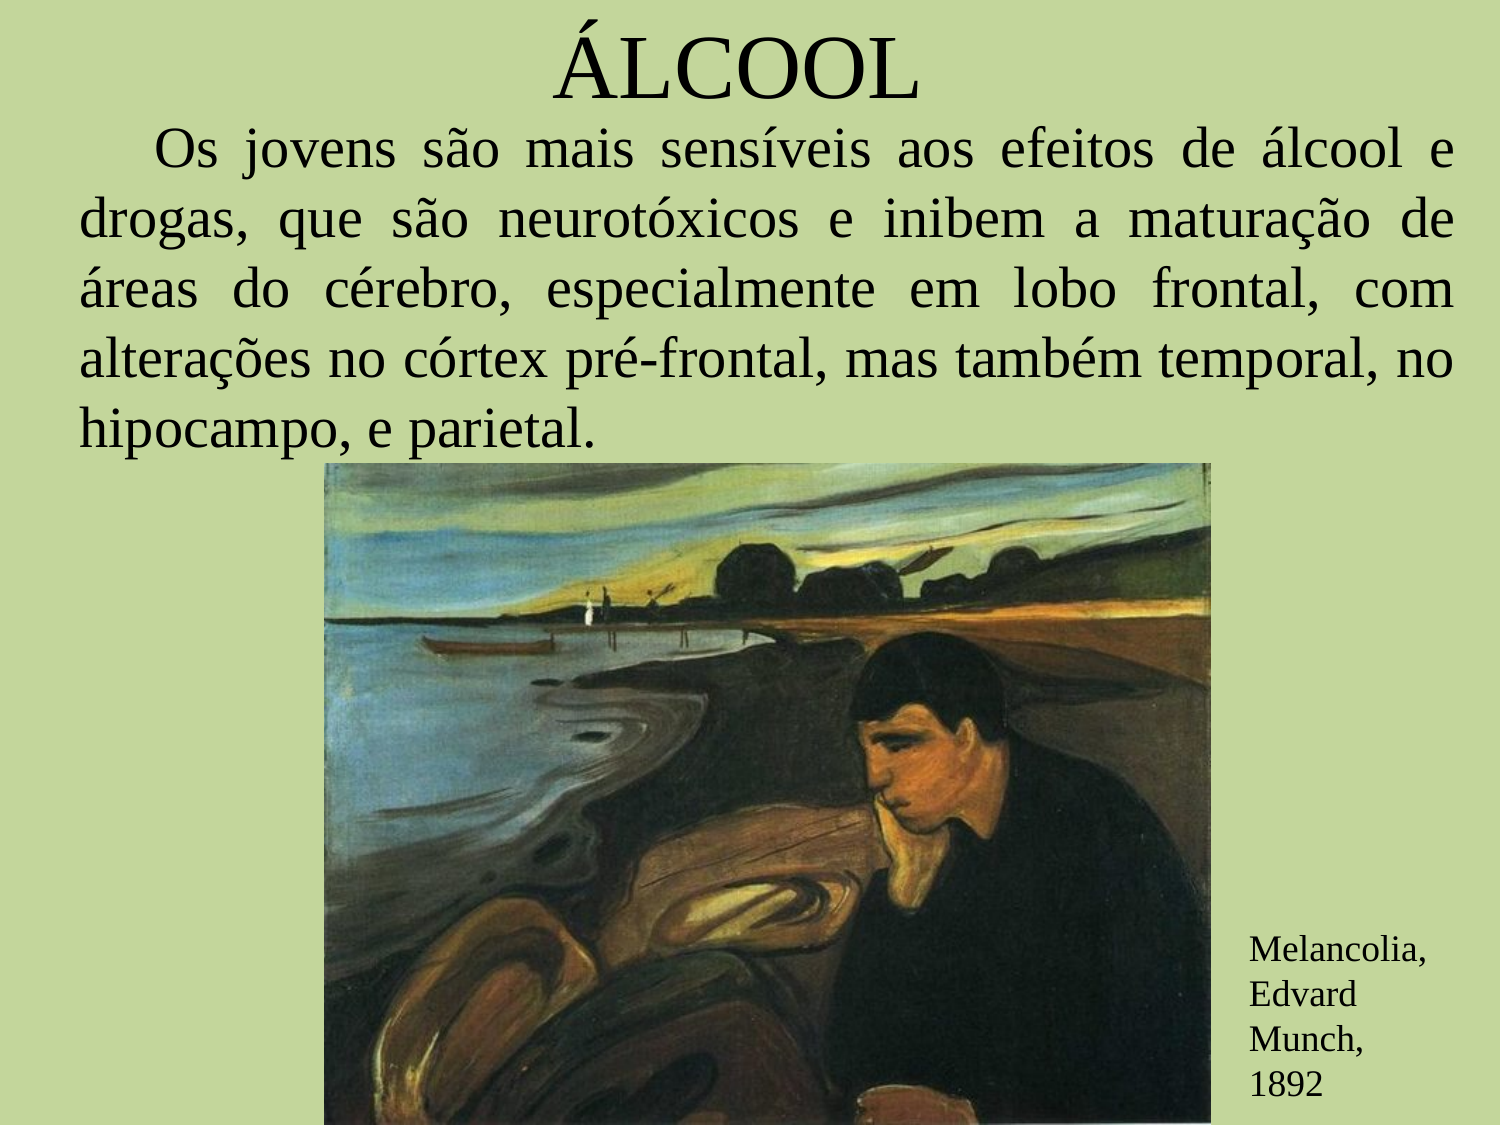

ÁLCOOL
Os jovens são mais sensíveis aos efeitos de álcool e drogas, que são neurotóxicos e inibem a maturação de áreas do cérebro, especialmente em lobo frontal, com alterações no córtex pré-frontal, mas também temporal, no hipocampo, e parietal.
Melancolia, Edvard Munch,
1892